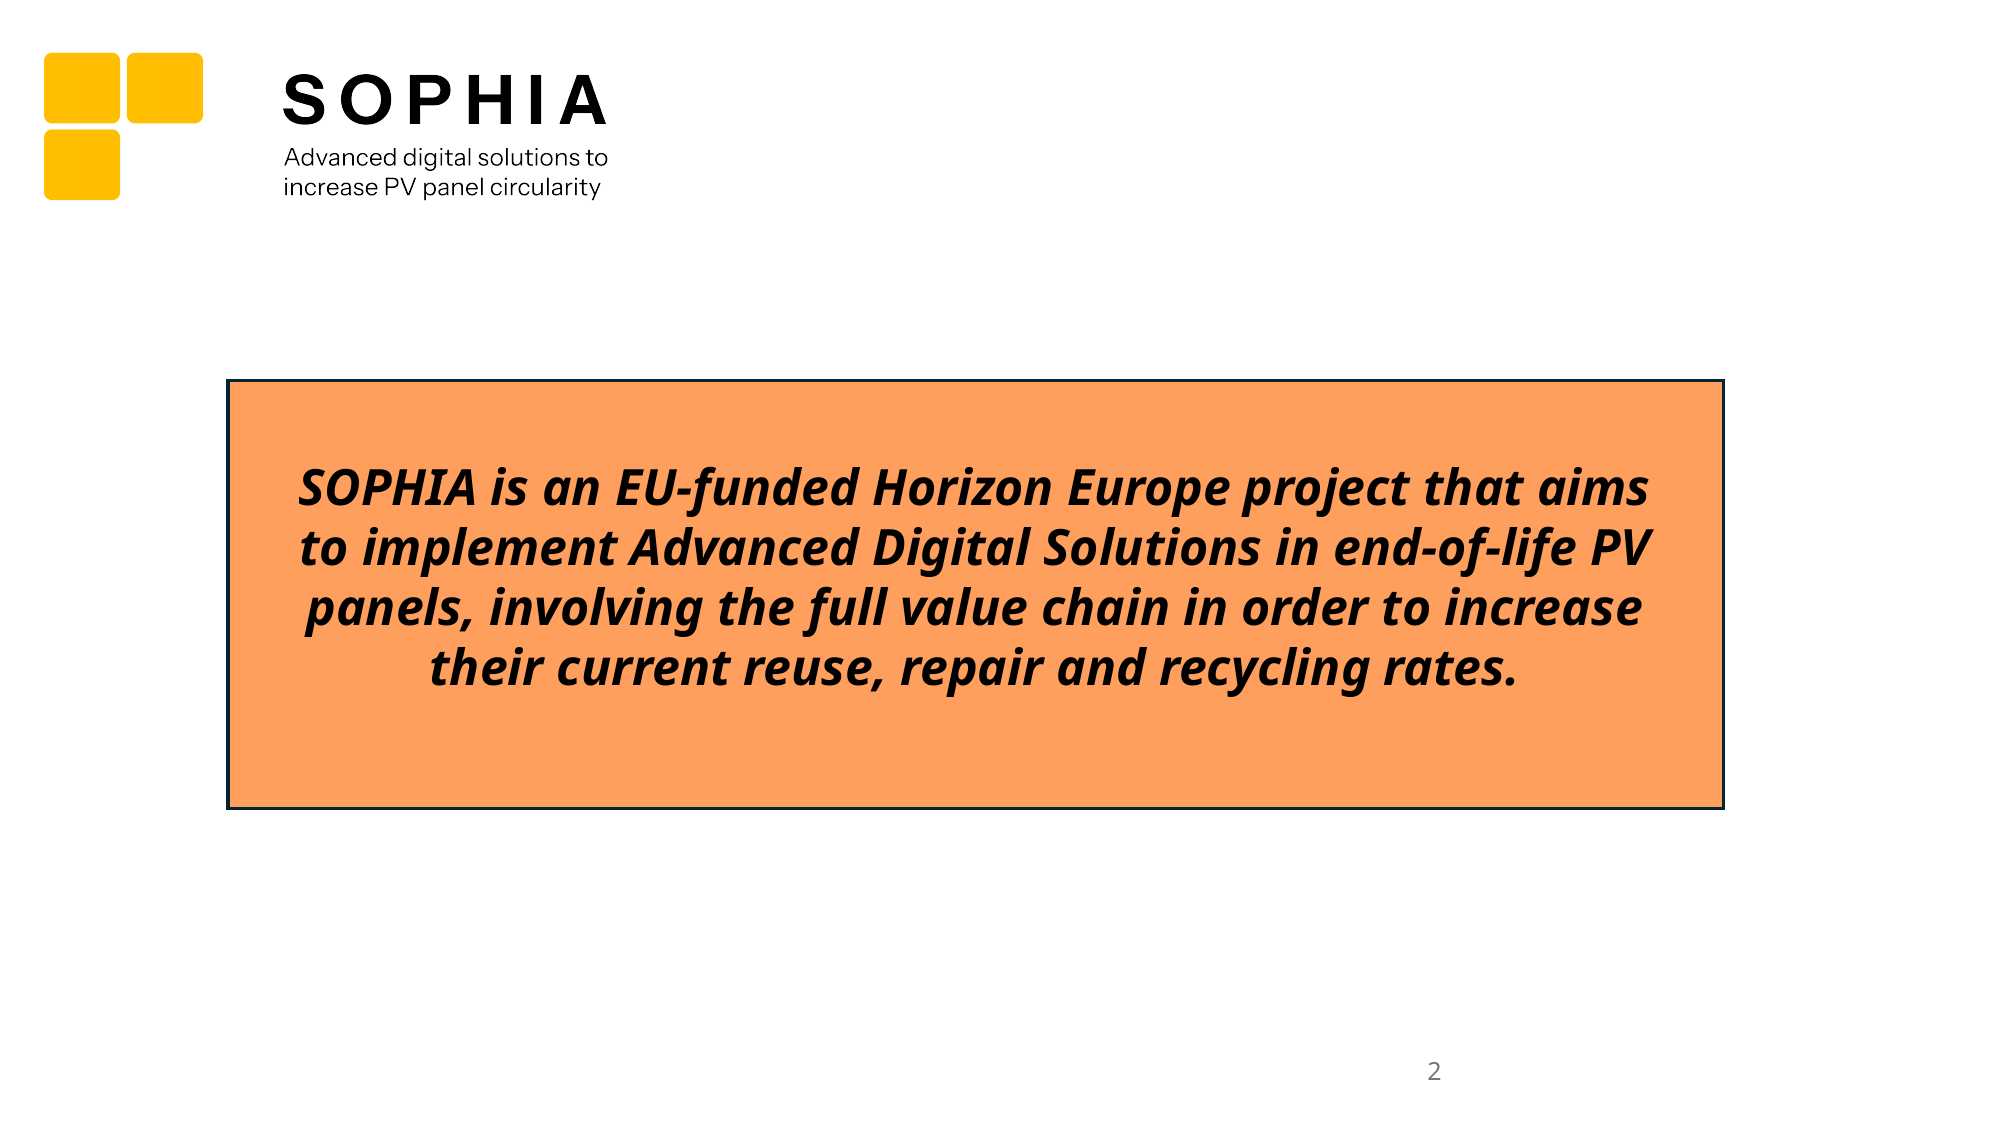

#
SOPHIA is an EU-funded Horizon Europe project that aims to implement Advanced Digital Solutions in end-of-life PV panels, involving the full value chain in order to increase their current reuse, repair and recycling rates.